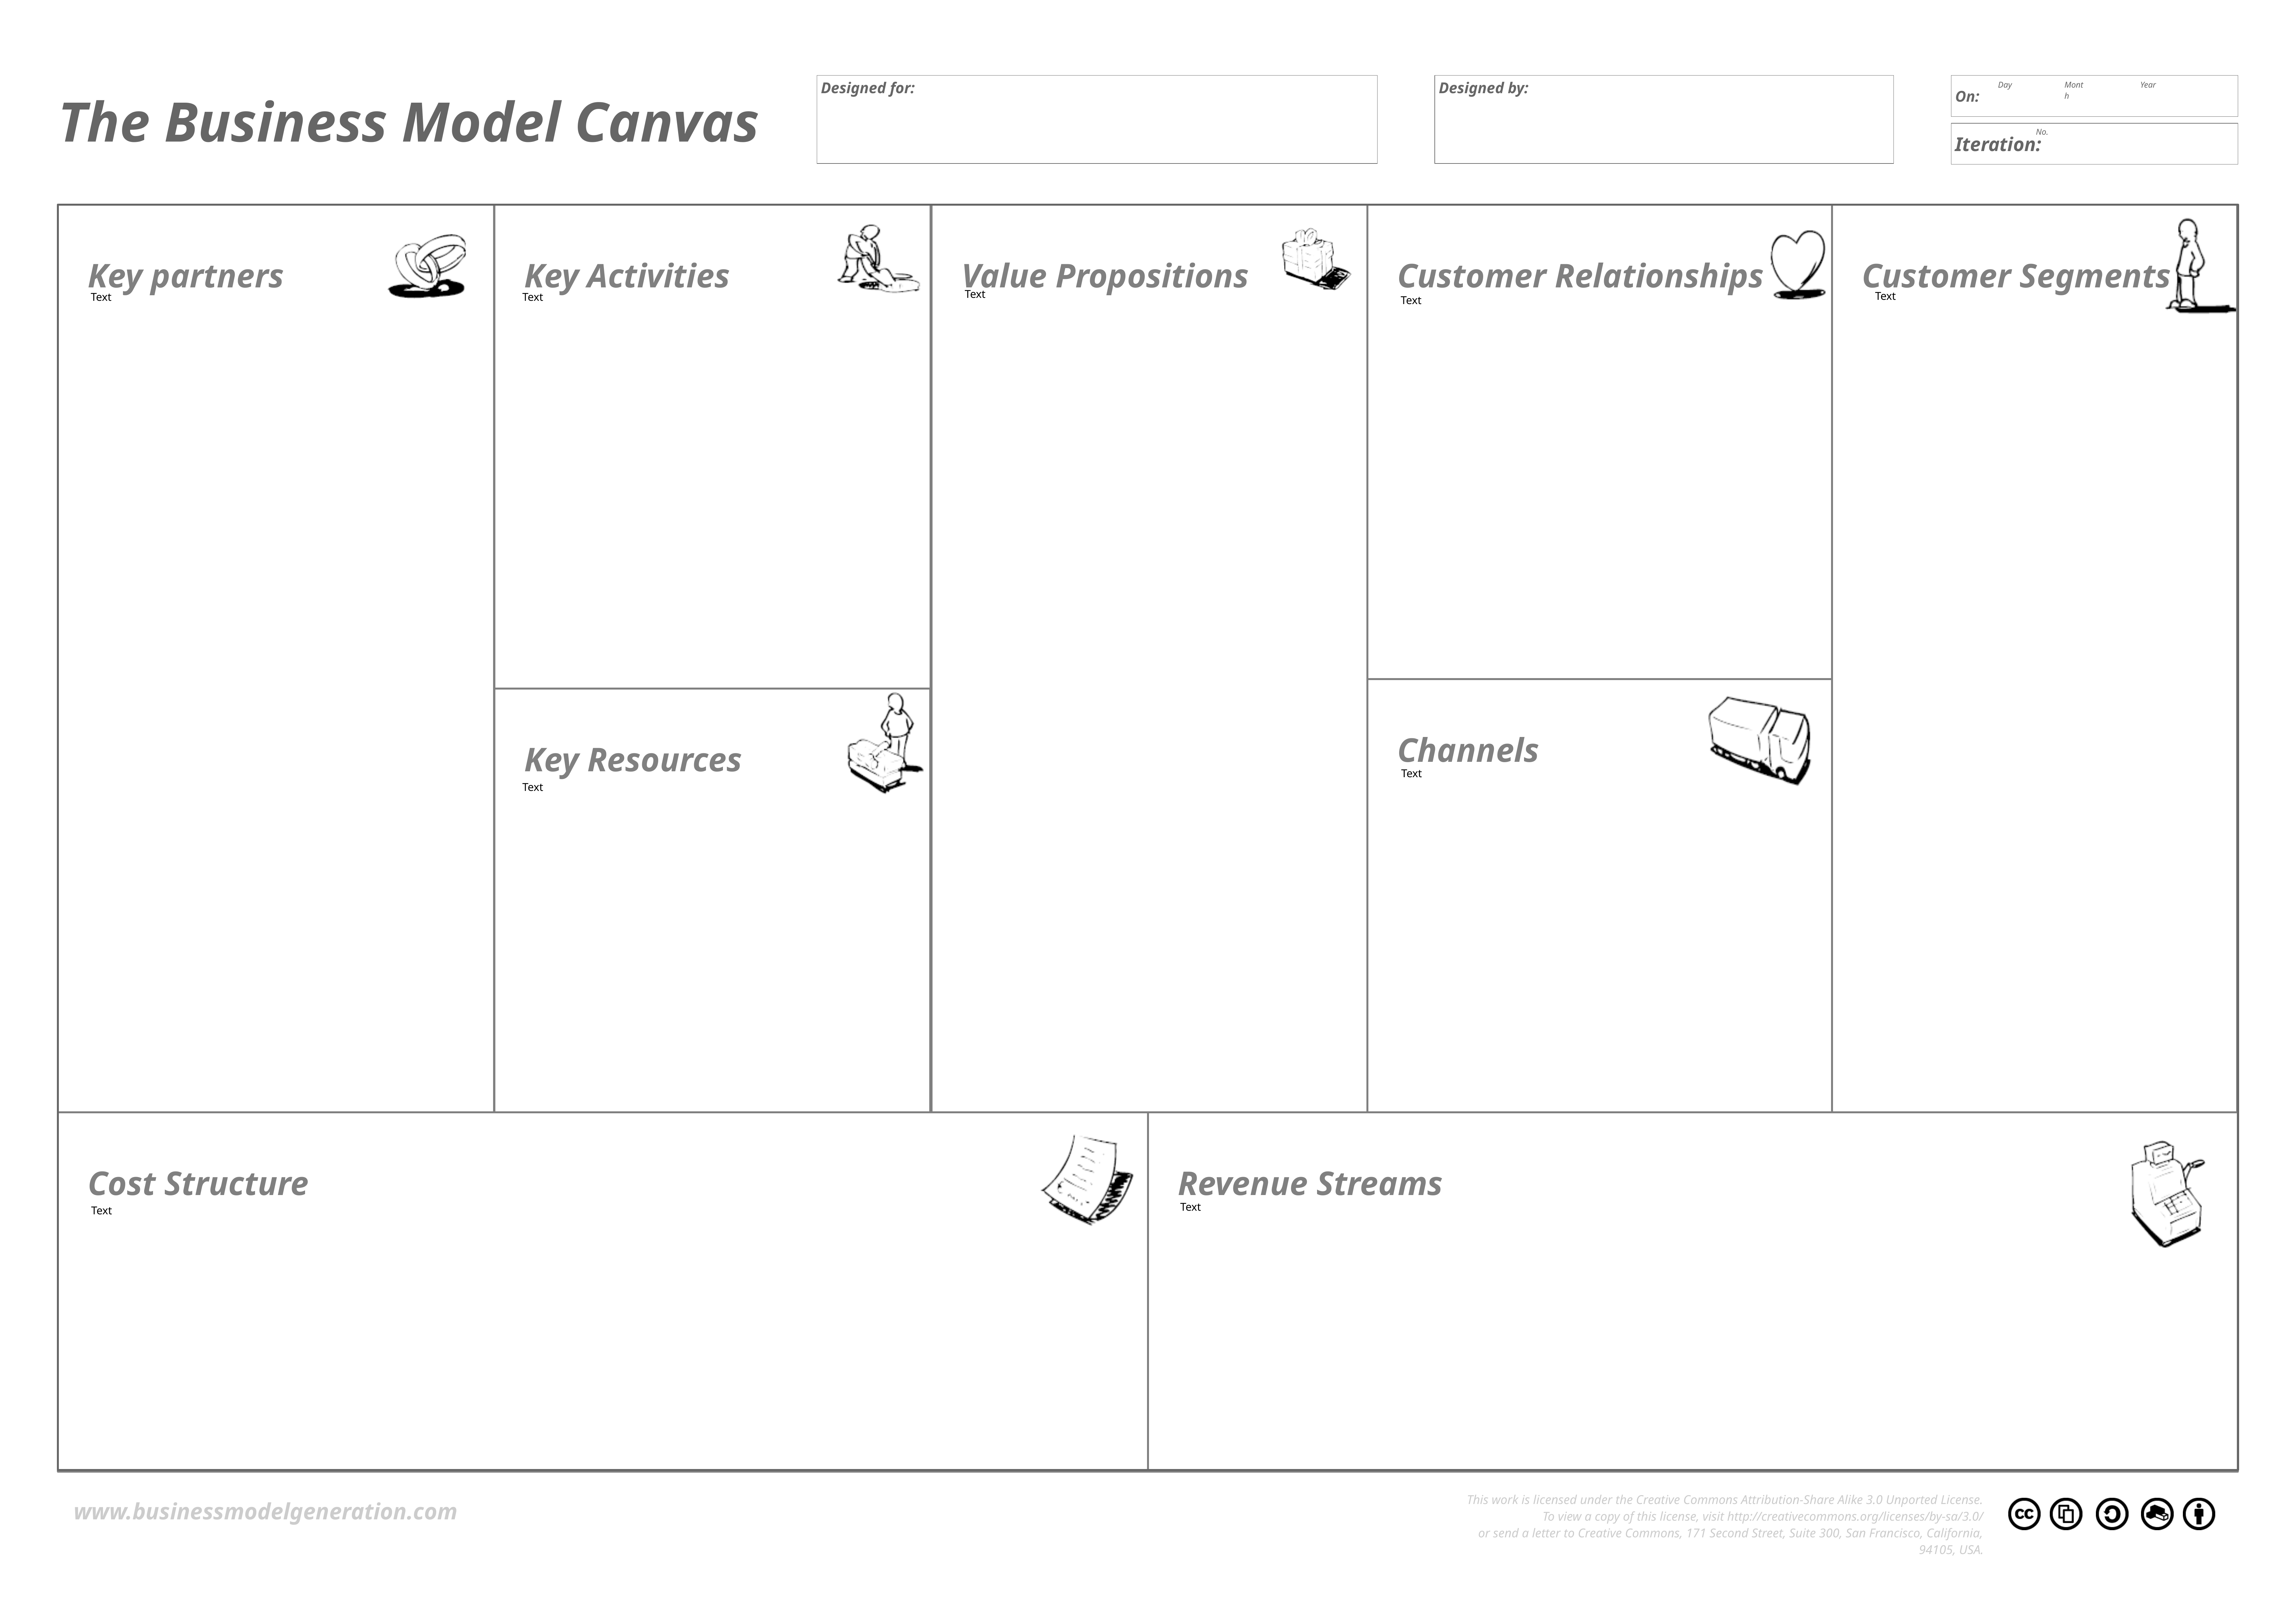

Designed for:
Designed by:
On:
Day
Month
Year
The Business Model Canvas
Iteration:
No.
	Key partners
	Key Activities
	Value Propositions
	Customer Relationships
	Customer Segments
Text
Text
Text
Text
Text
	Channels
	Key Resources
Text
Text
	Cost Structure
	Revenue Streams
Text
Text
This work is licensed under the Creative Commons Attribution-Share Alike 3.0 Unported License.
To view a copy of this license, visit http://creativecommons.org/licenses/by-sa/3.0/
or send a letter to Creative Commons, 171 Second Street, Suite 300, San Francisco, California, 94105, USA.
www.businessmodelgeneration.com